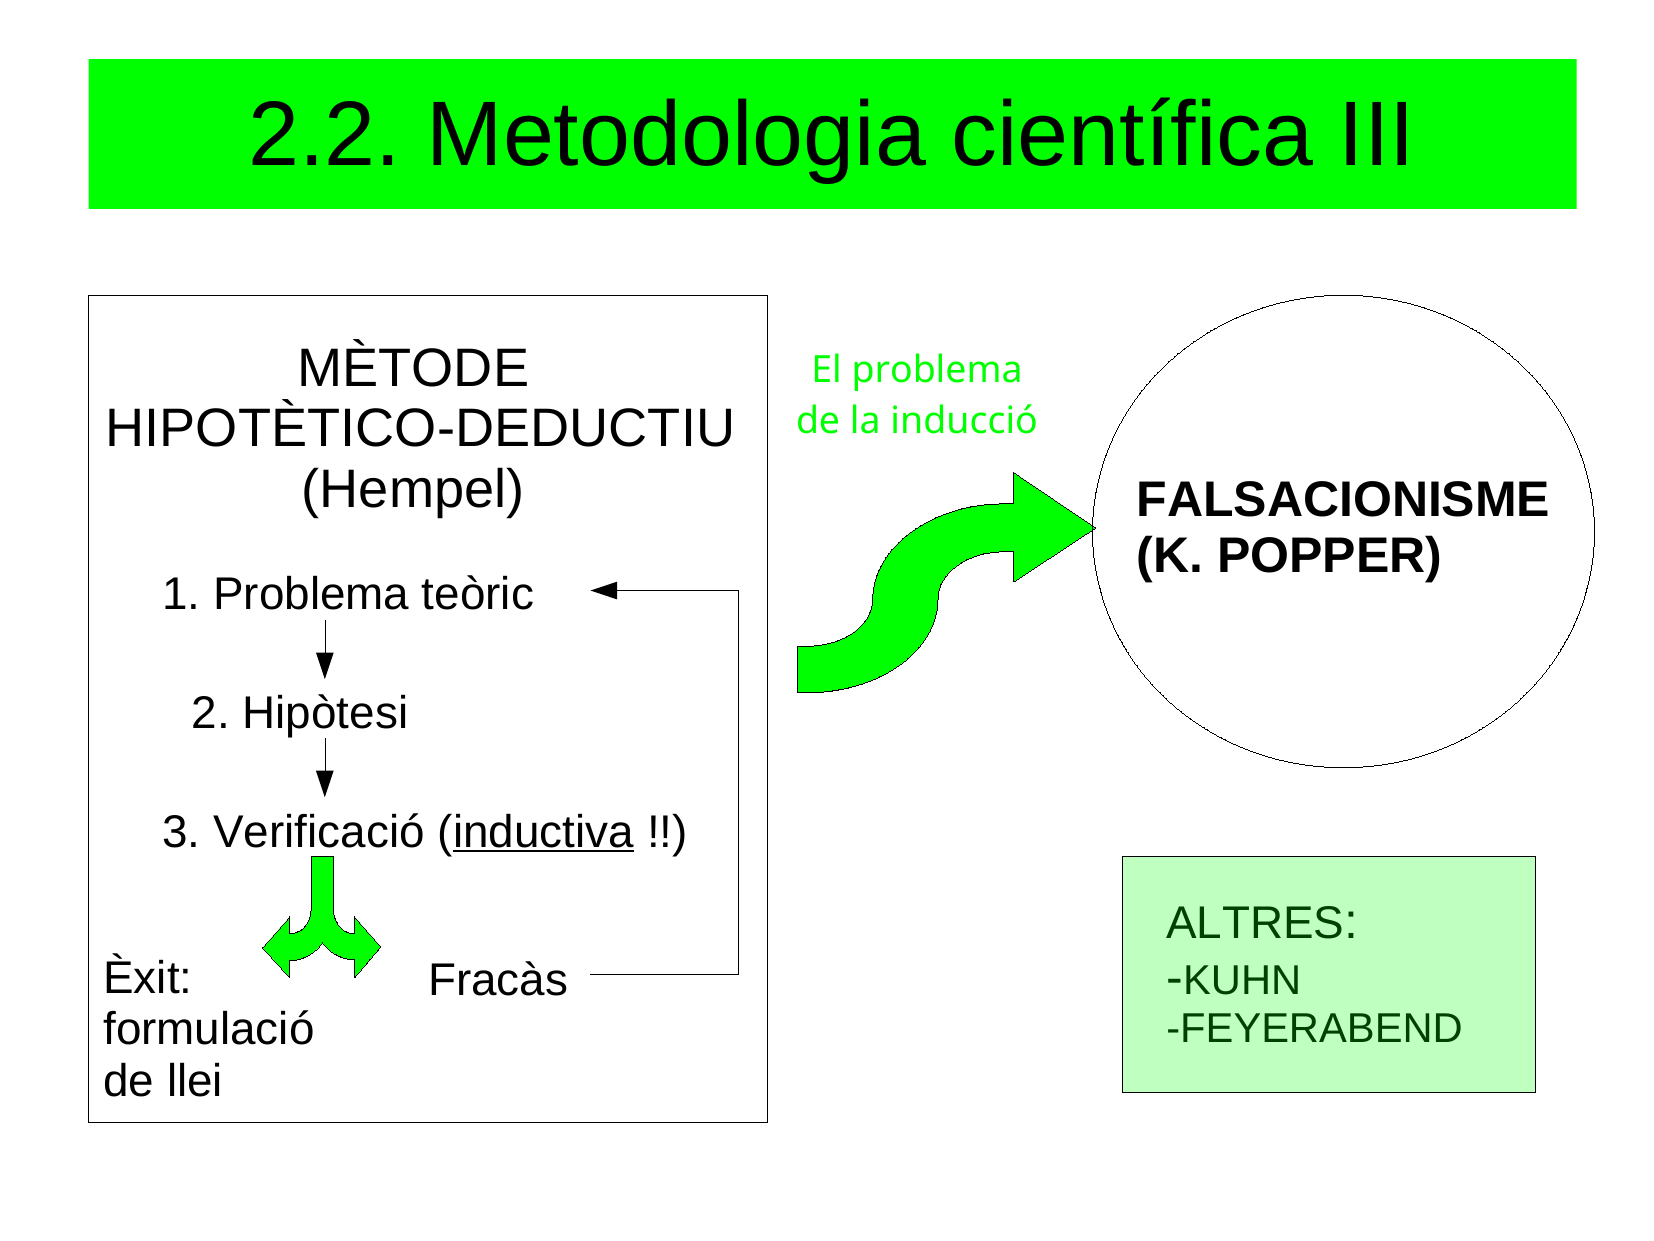

2.2. Metodologia científica III
# MÈTODE
 HIPOTÈTICO-DEDUCTIU
(Hempel)
El problema
de la inducció
FALSACIONISME (K. POPPER)
1. Problema teòric
2. Hipòtesi
3. Verificació (inductiva !!)
ALTRES:
-KUHN
-FEYERABEND
Èxit: formulació de llei
Fracàs